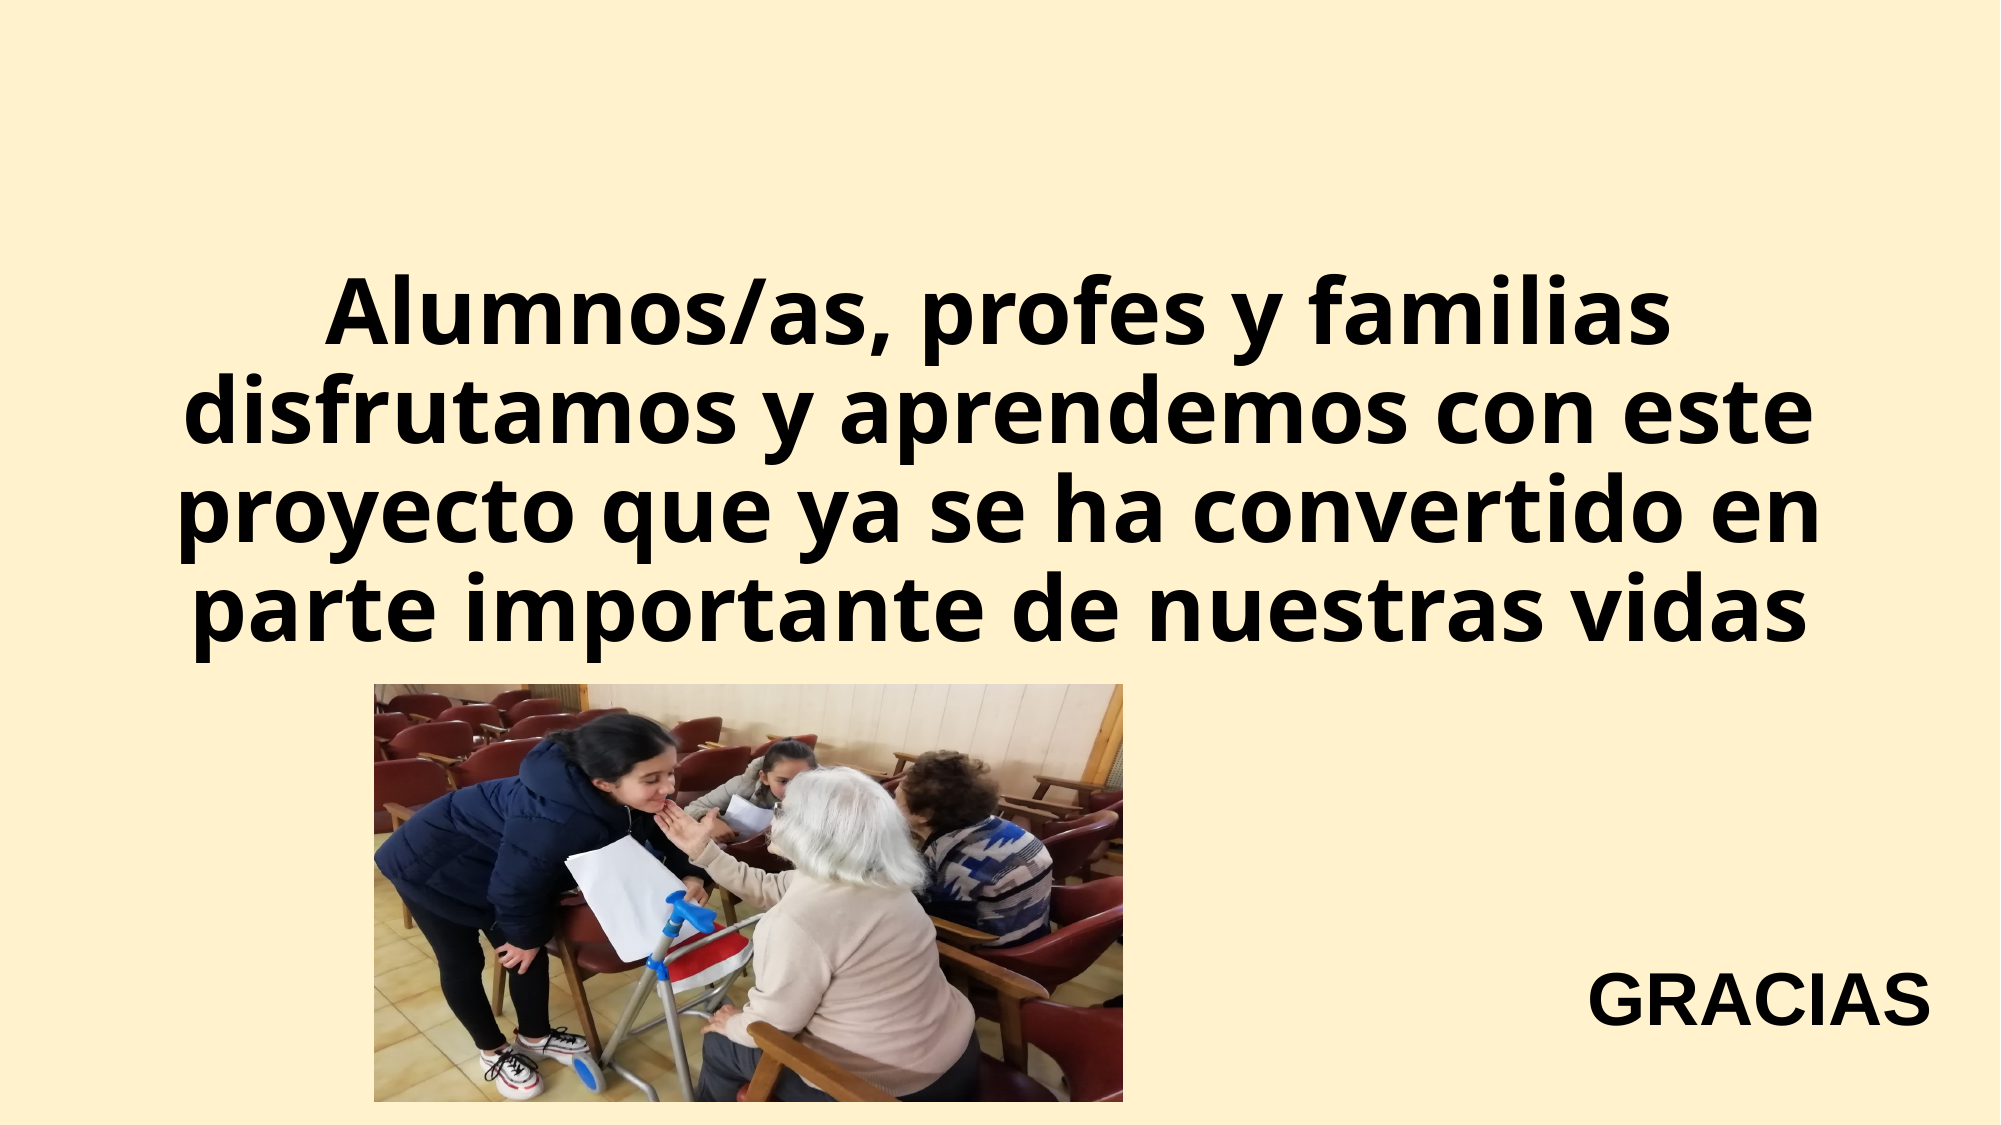

# Alumnos/as, profes y familias disfrutamos y aprendemos con este proyecto que ya se ha convertido en parte importante de nuestras vidas
GRACIAS